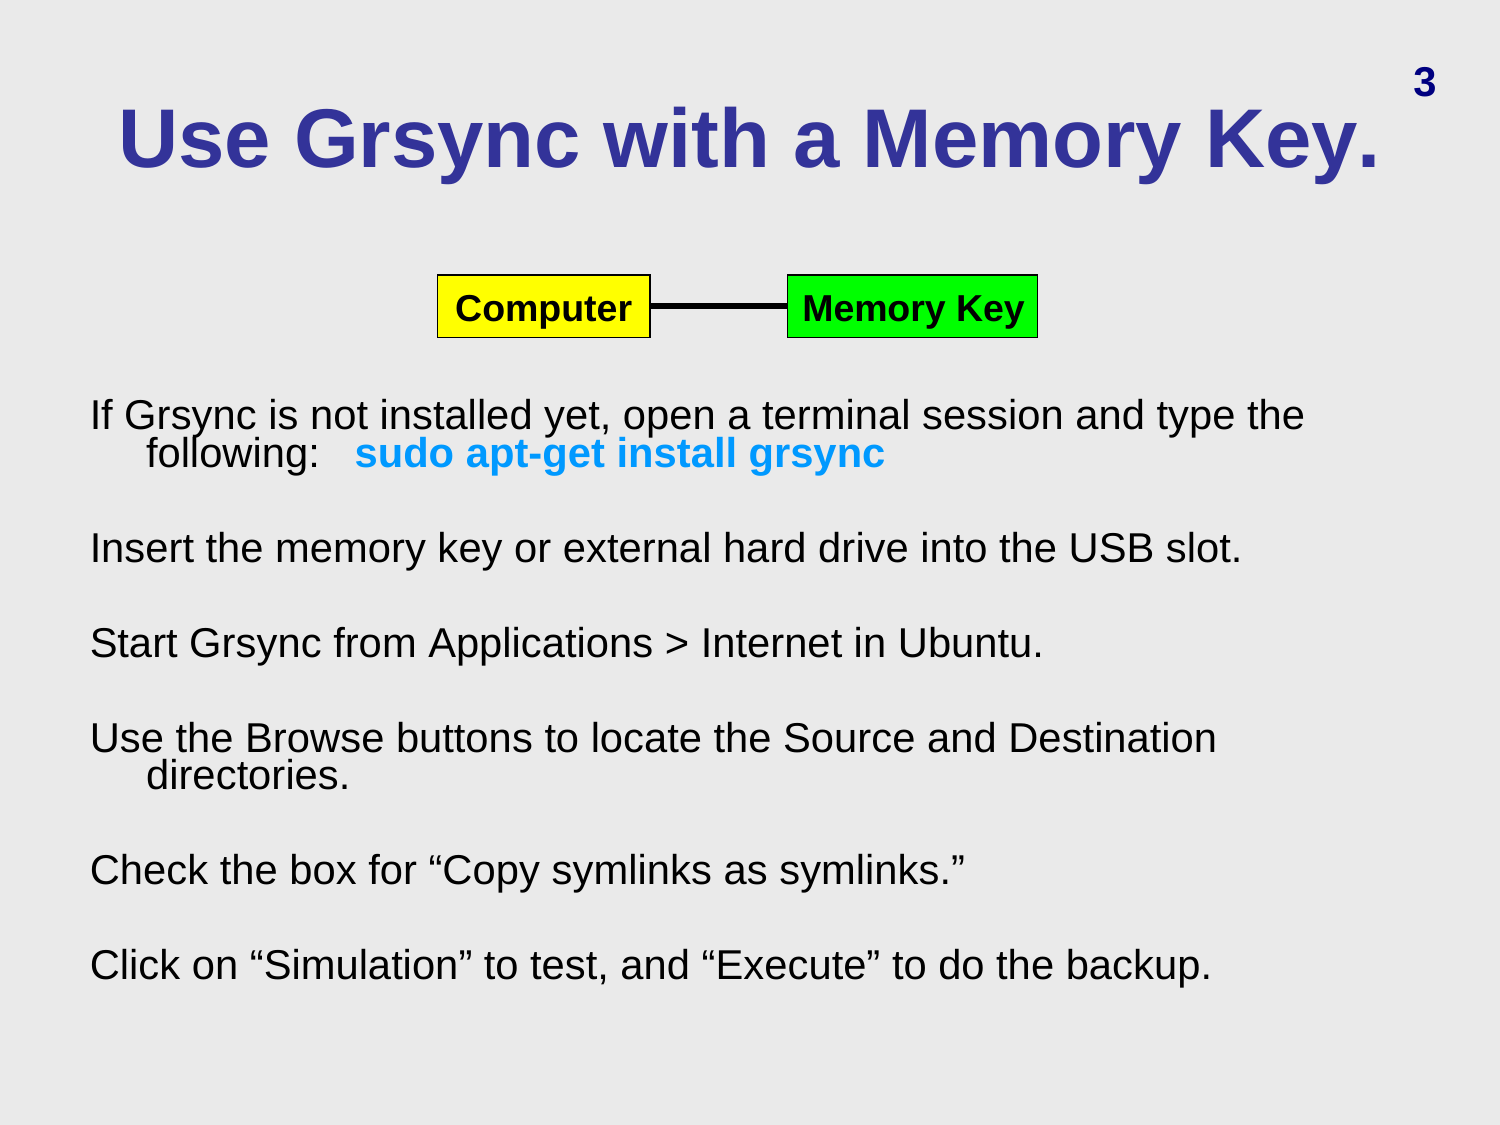

# Use Grsync with a Memory Key.
3
If Grsync is not installed yet, open a terminal session and type the following: sudo apt-get install grsync
Insert the memory key or external hard drive into the USB slot.
Start Grsync from Applications > Internet in Ubuntu.
Use the Browse buttons to locate the Source and Destination directories.
Check the box for “Copy symlinks as symlinks.”
Click on “Simulation” to test, and “Execute” to do the backup.
Computer
Memory Key